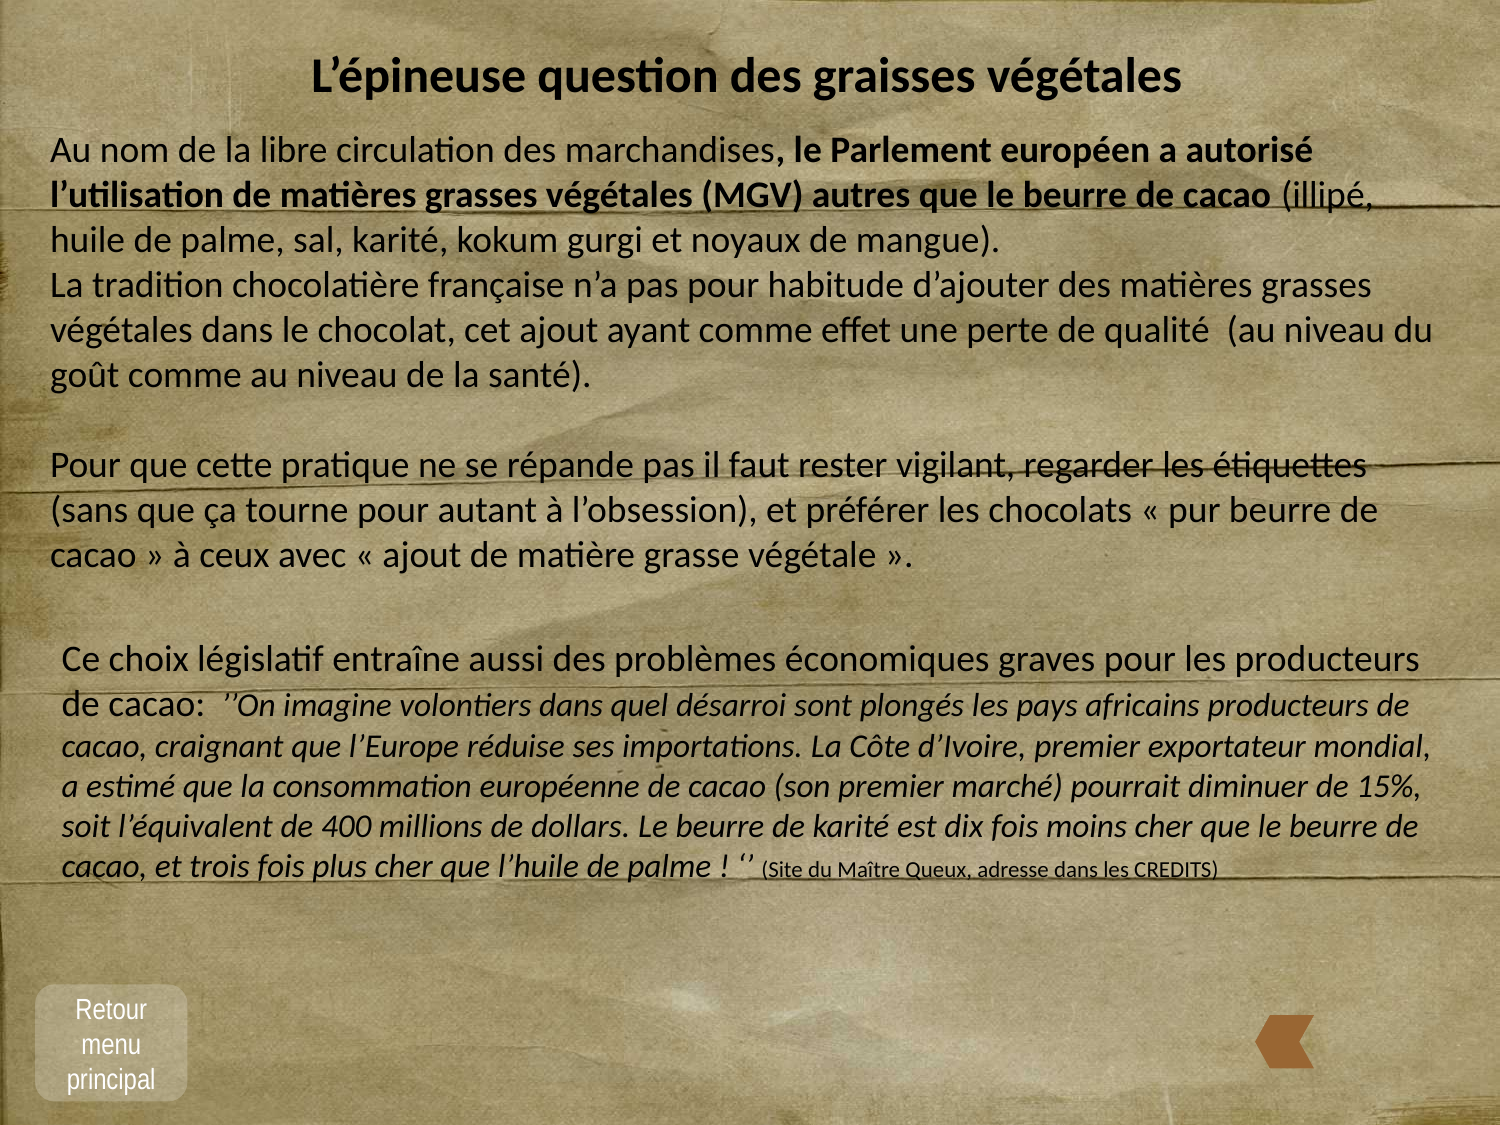

L’épineuse question des graisses végétales
#
Au nom de la libre circulation des marchandises, le Parlement européen a autorisé l’utilisation de matières grasses végétales (MGV) autres que le beurre de cacao (illipé, huile de palme, sal, karité, kokum gurgi et noyaux de mangue).
La tradition chocolatière française n’a pas pour habitude d’ajouter des matières grasses végétales dans le chocolat, cet ajout ayant comme effet une perte de qualité (au niveau du goût comme au niveau de la santé).
Pour que cette pratique ne se répande pas il faut rester vigilant, regarder les étiquettes (sans que ça tourne pour autant à l’obsession), et préférer les chocolats « pur beurre de cacao » à ceux avec « ajout de matière grasse végétale ».
Ce choix législatif entraîne aussi des problèmes économiques graves pour les producteurs de cacao:  ’’On imagine volontiers dans quel désarroi sont plongés les pays africains producteurs de cacao, craignant que l’Europe réduise ses importations. La Côte d’Ivoire, premier exportateur mondial, a estimé que la consommation européenne de cacao (son premier marché) pourrait diminuer de 15%, soit l’équivalent de 400 millions de dollars. Le beurre de karité est dix fois moins cher que le beurre de cacao, et trois fois plus cher que l’huile de palme ! ‘’ (Site du Maître Queux, adresse dans les CREDITS)
Retour menu
principal